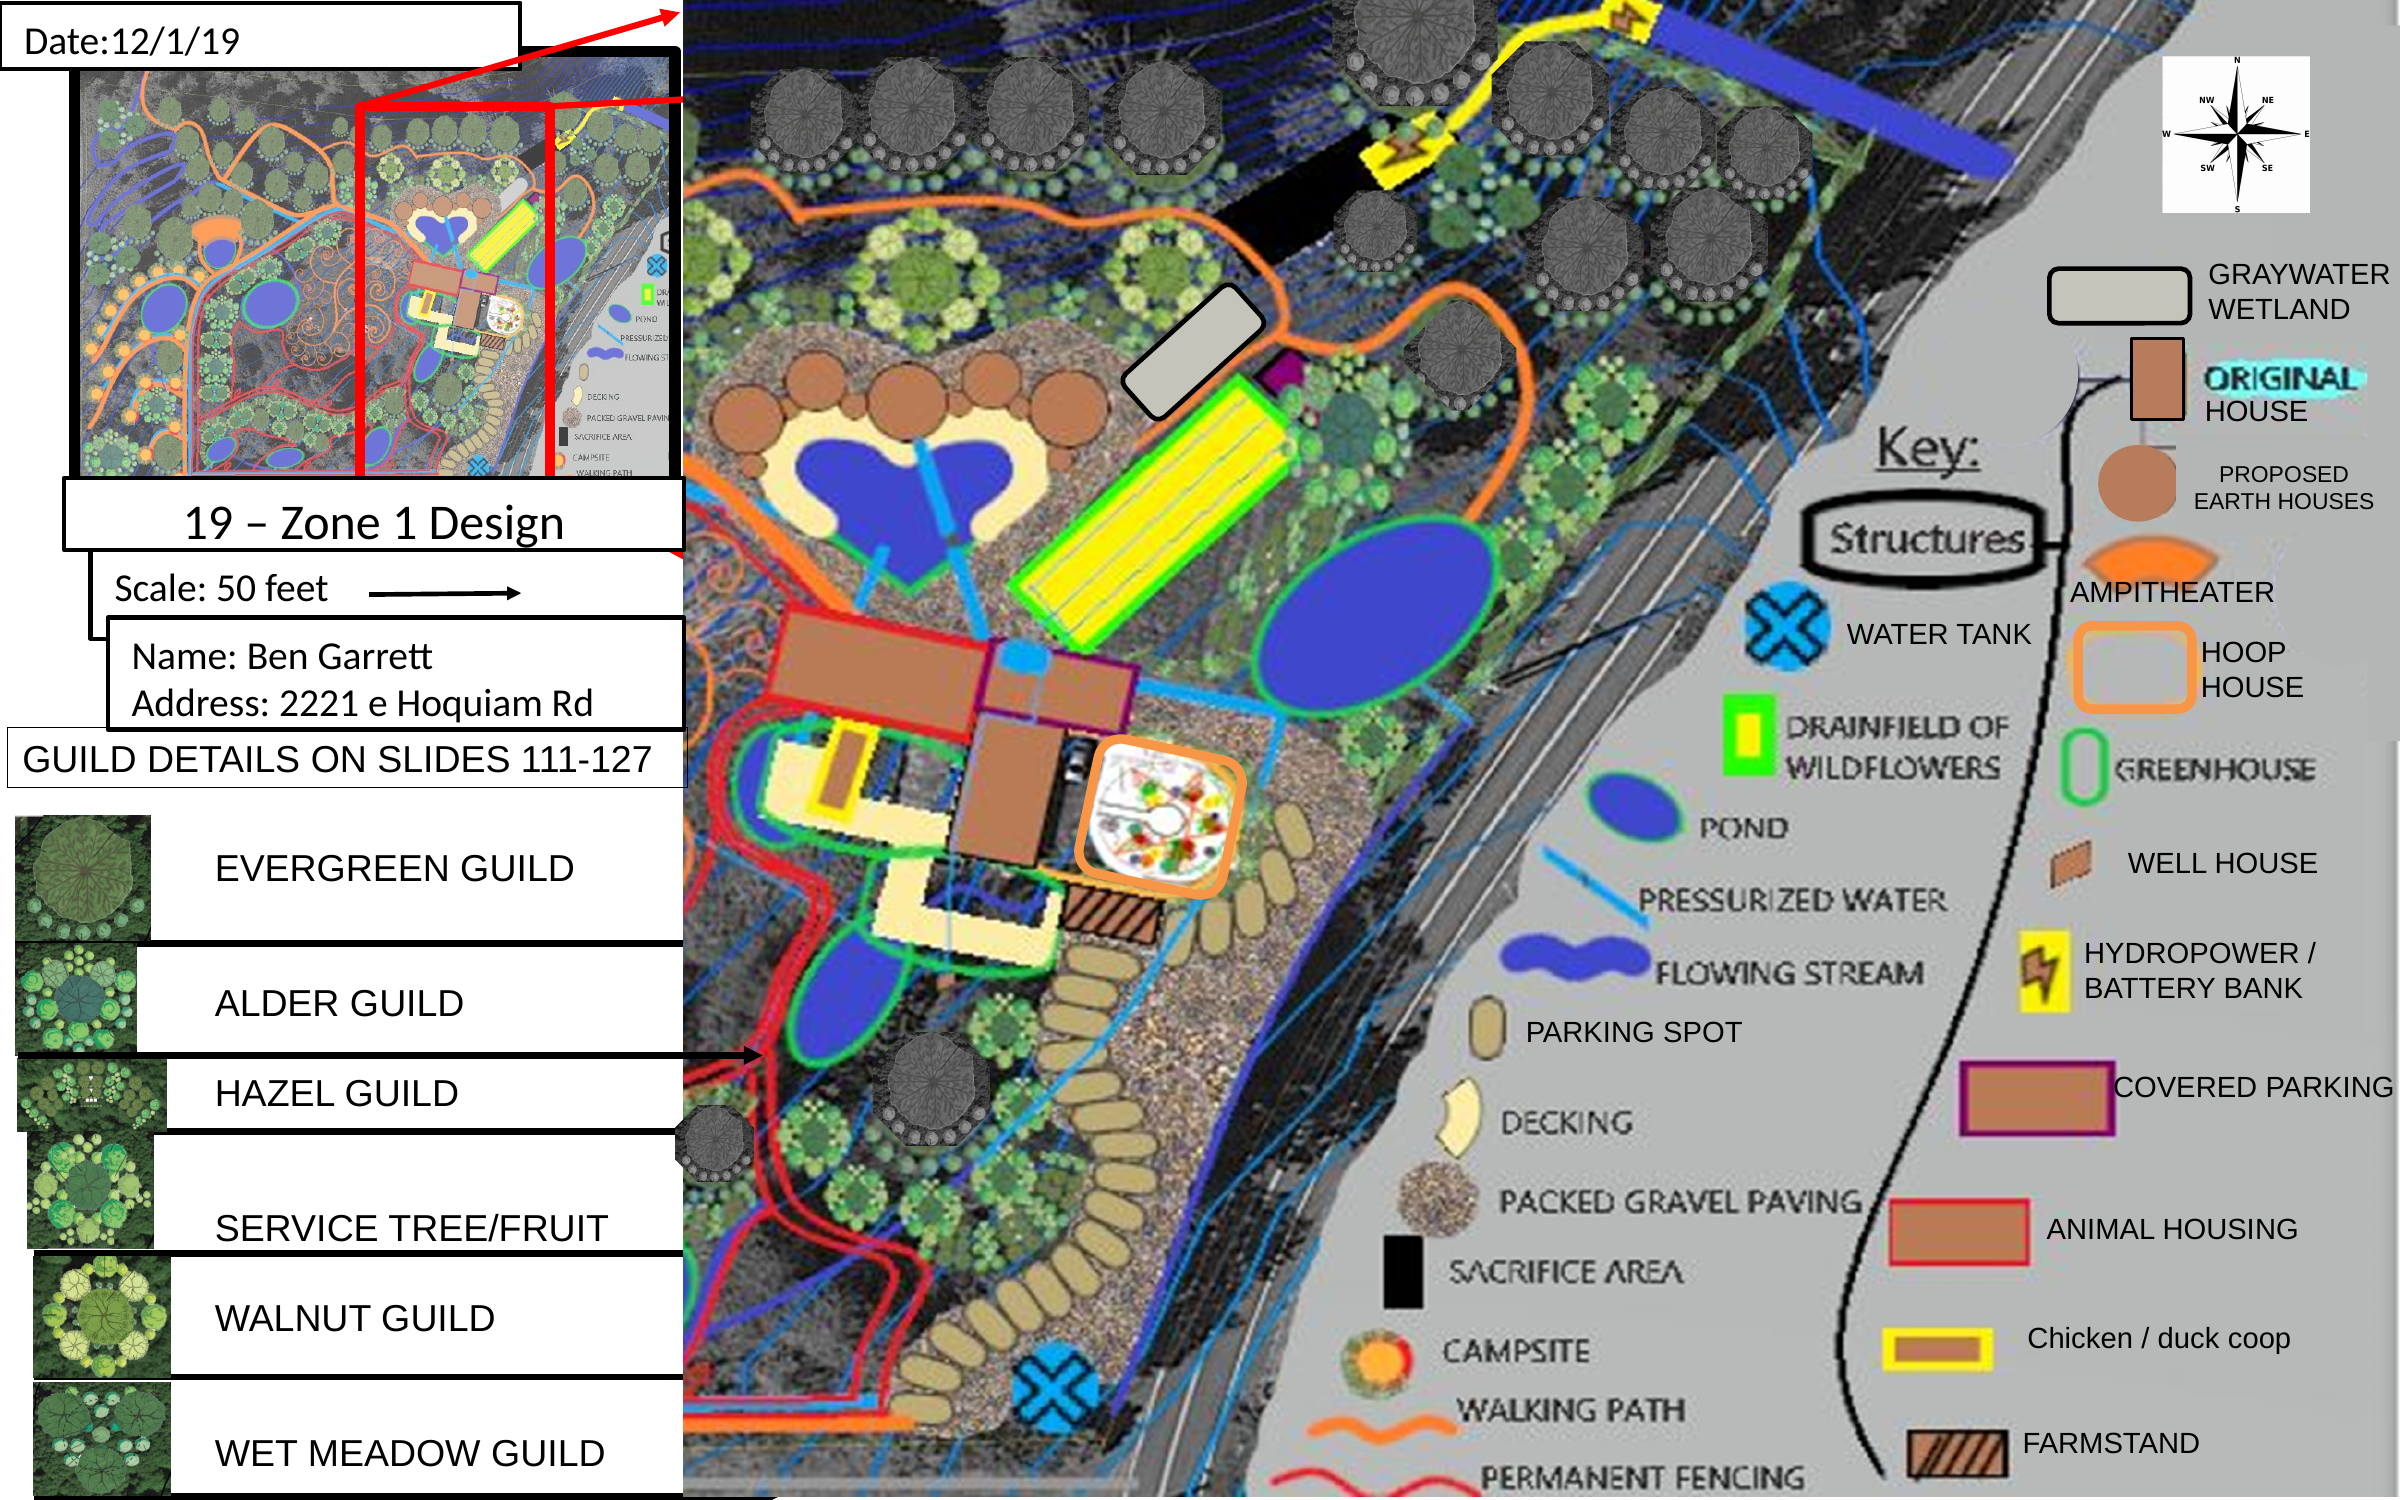

Date:12/1/19
Key:
| | Property Boundary |
| --- | --- |
| | Fencing |
| | Water Lines |
| | Water Flow |
| | Paths |
| | Underground Utility |
| | Overhead Utility |
| | Existing Planting (label) |
| | New Planting (label) |
| | Other |
| | Other |
GRAYWATER WETLAND
HOUSE
PROPOSED EARTH HOUSES
19 – Zone 1 Design
Scale: 50 feet
AMPITHEATER
WATER TANK
Name: Ben Garrett
Address: 2221 e Hoquiam Rd
HOOP HOUSE
GUILD DETAILS ON SLIDES 111-127
EVERGREEN GUILD
ALDER GUILD
HAZEL GUILD
SERVICE TREE/FRUIT
WALNUT GUILD
WET MEADOW GUILD
WELL HOUSE
HYDROPOWER / BATTERY BANK
PARKING SPOT
COVERED PARKING
ANIMAL HOUSING
Chicken / duck coop
FARMSTAND